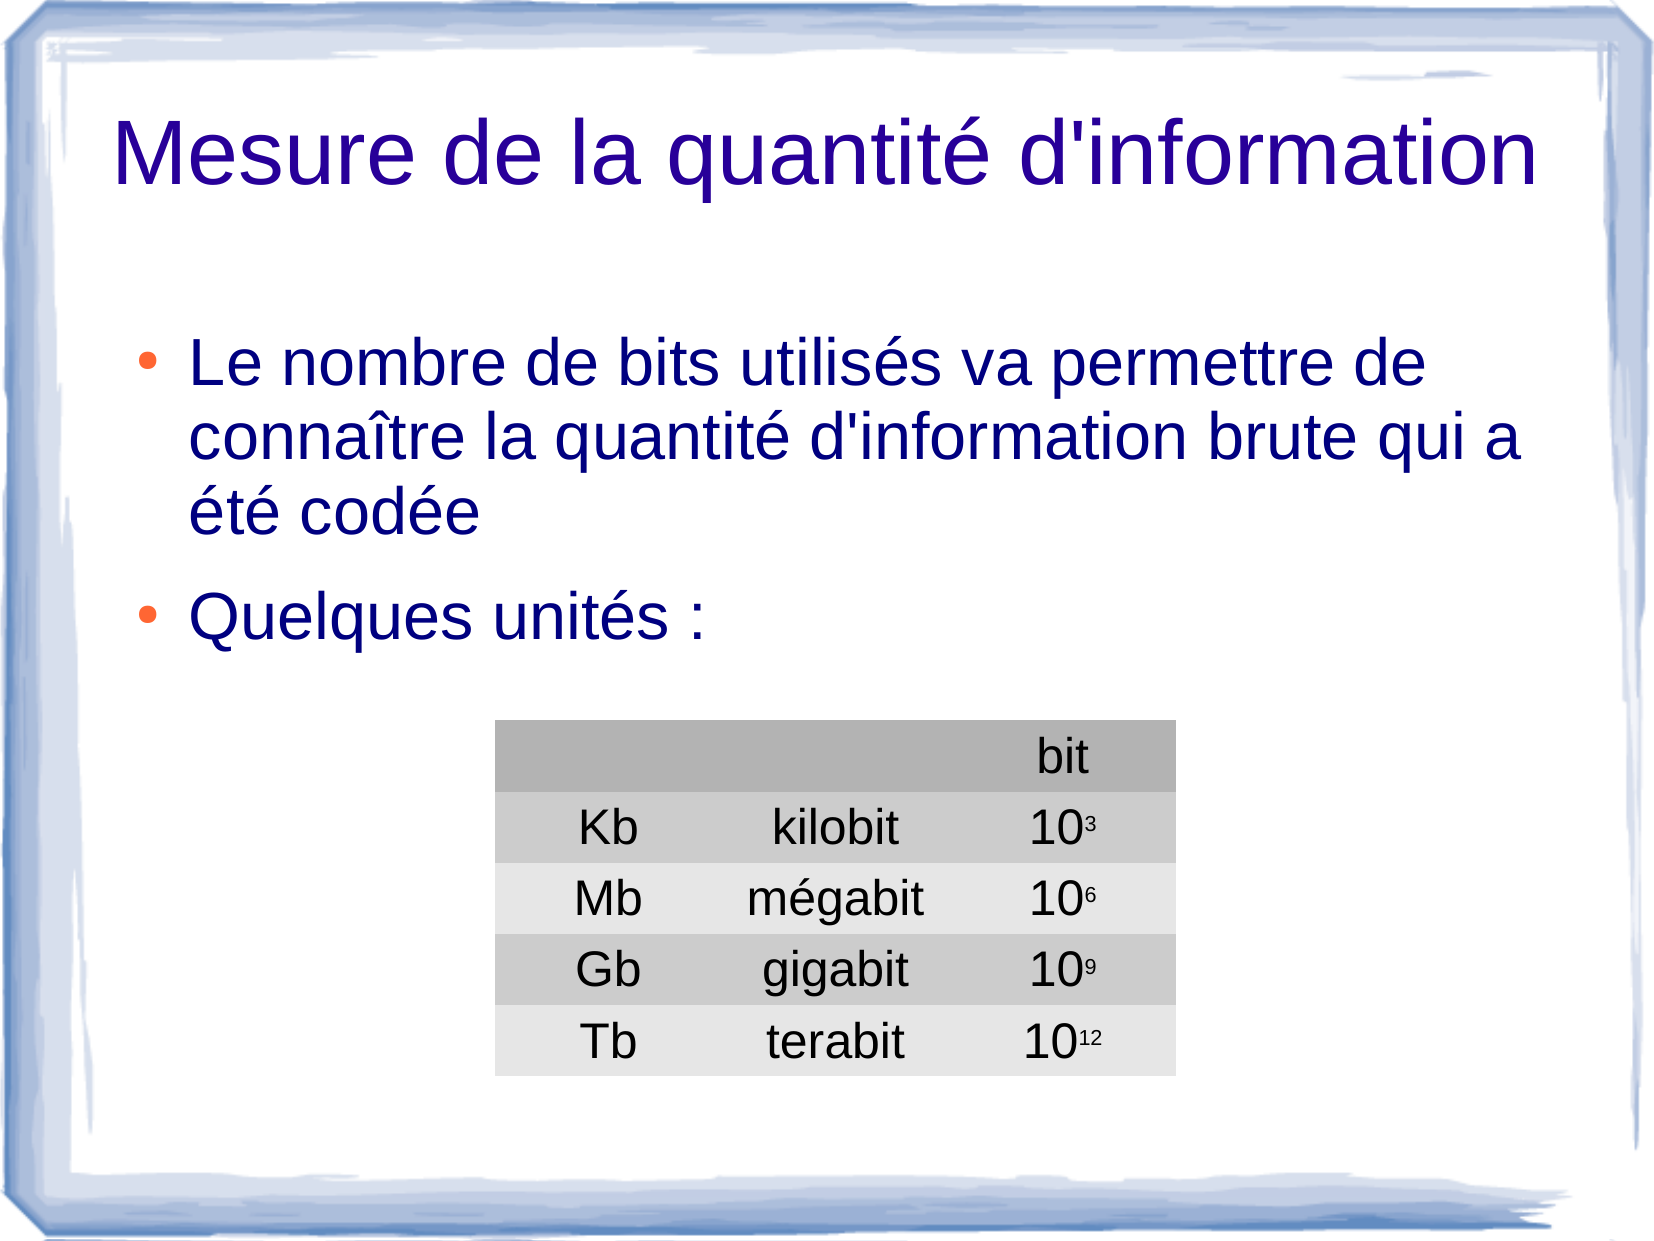

# Mesure de la quantité d'information
Le nombre de bits utilisés va permettre de connaître la quantité d'information brute qui a été codée
Quelques unités :
| | | bit |
| --- | --- | --- |
| Kb | kilobit | 103 |
| Mb | mégabit | 106 |
| Gb | gigabit | 109 |
| Tb | terabit | 1012 |